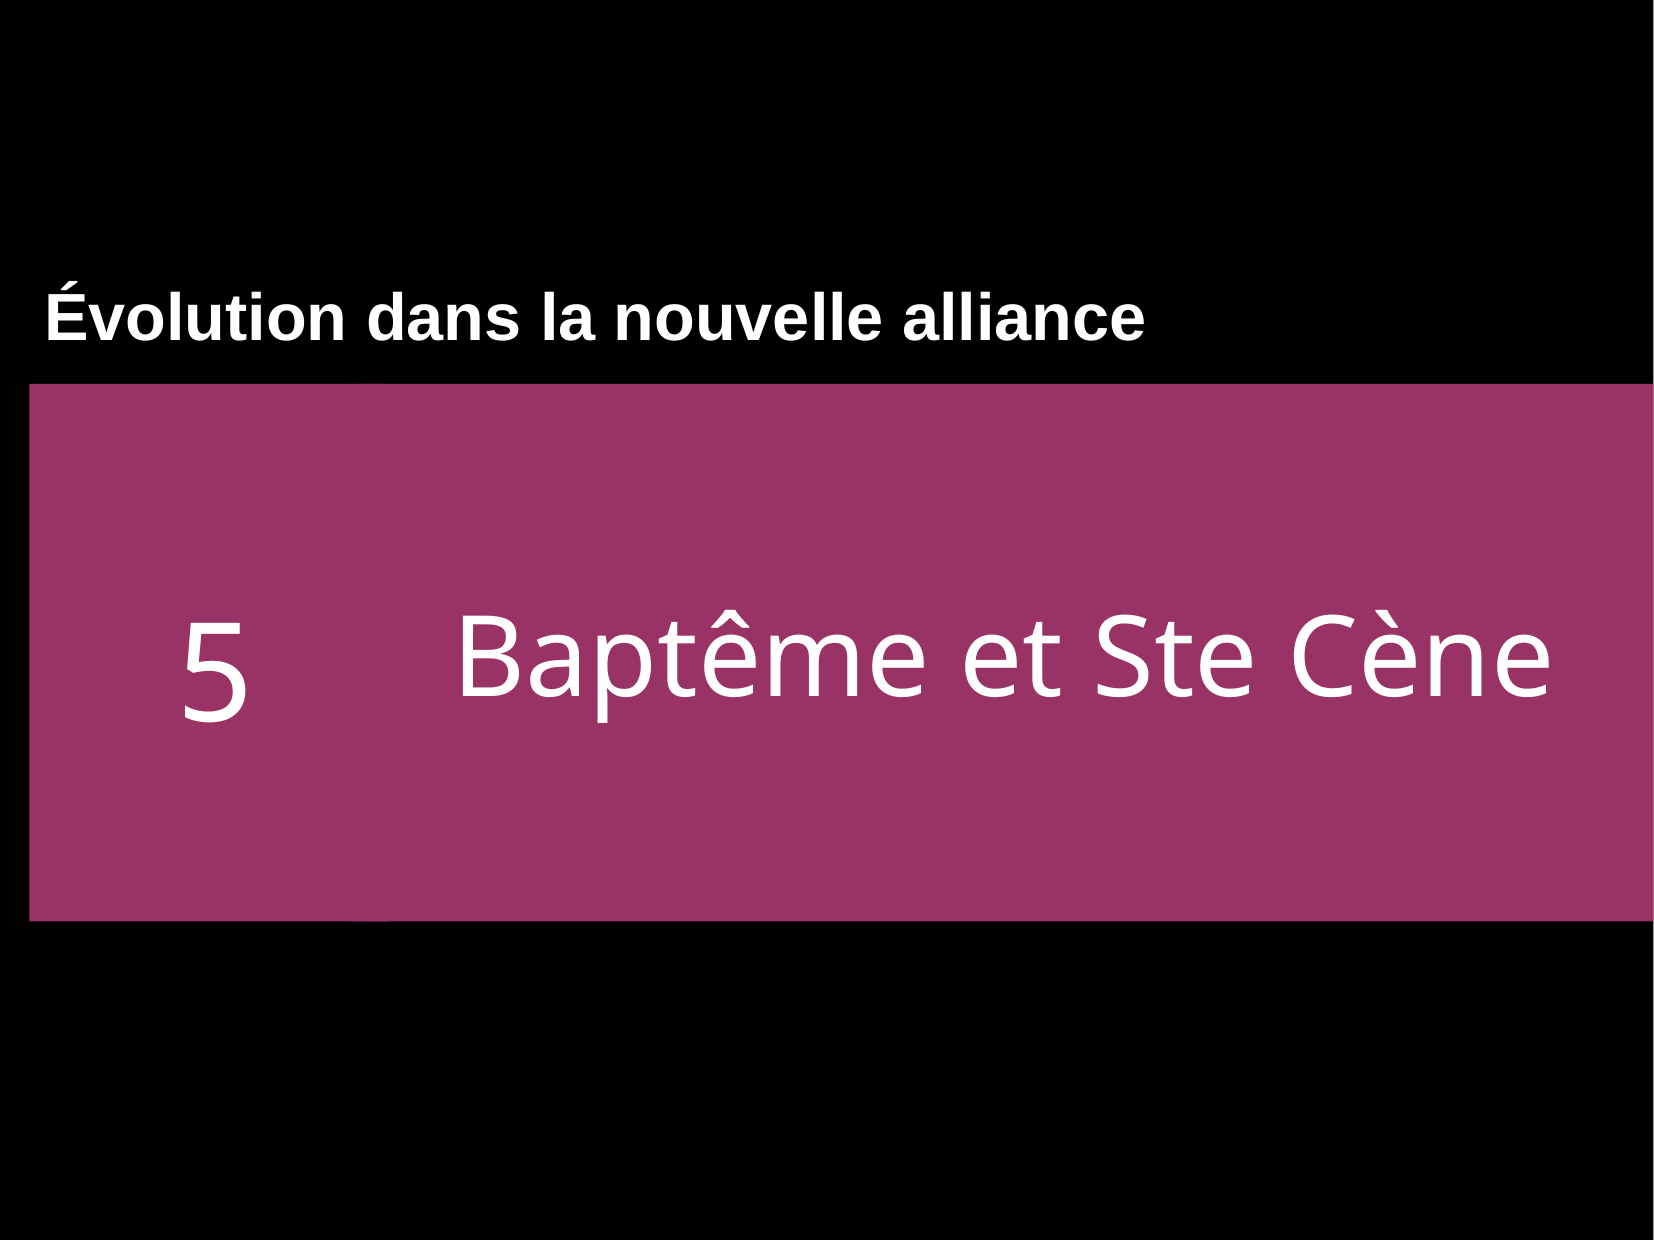

Évolution dans la nouvelle alliance
Baptême et Ste Cène
5